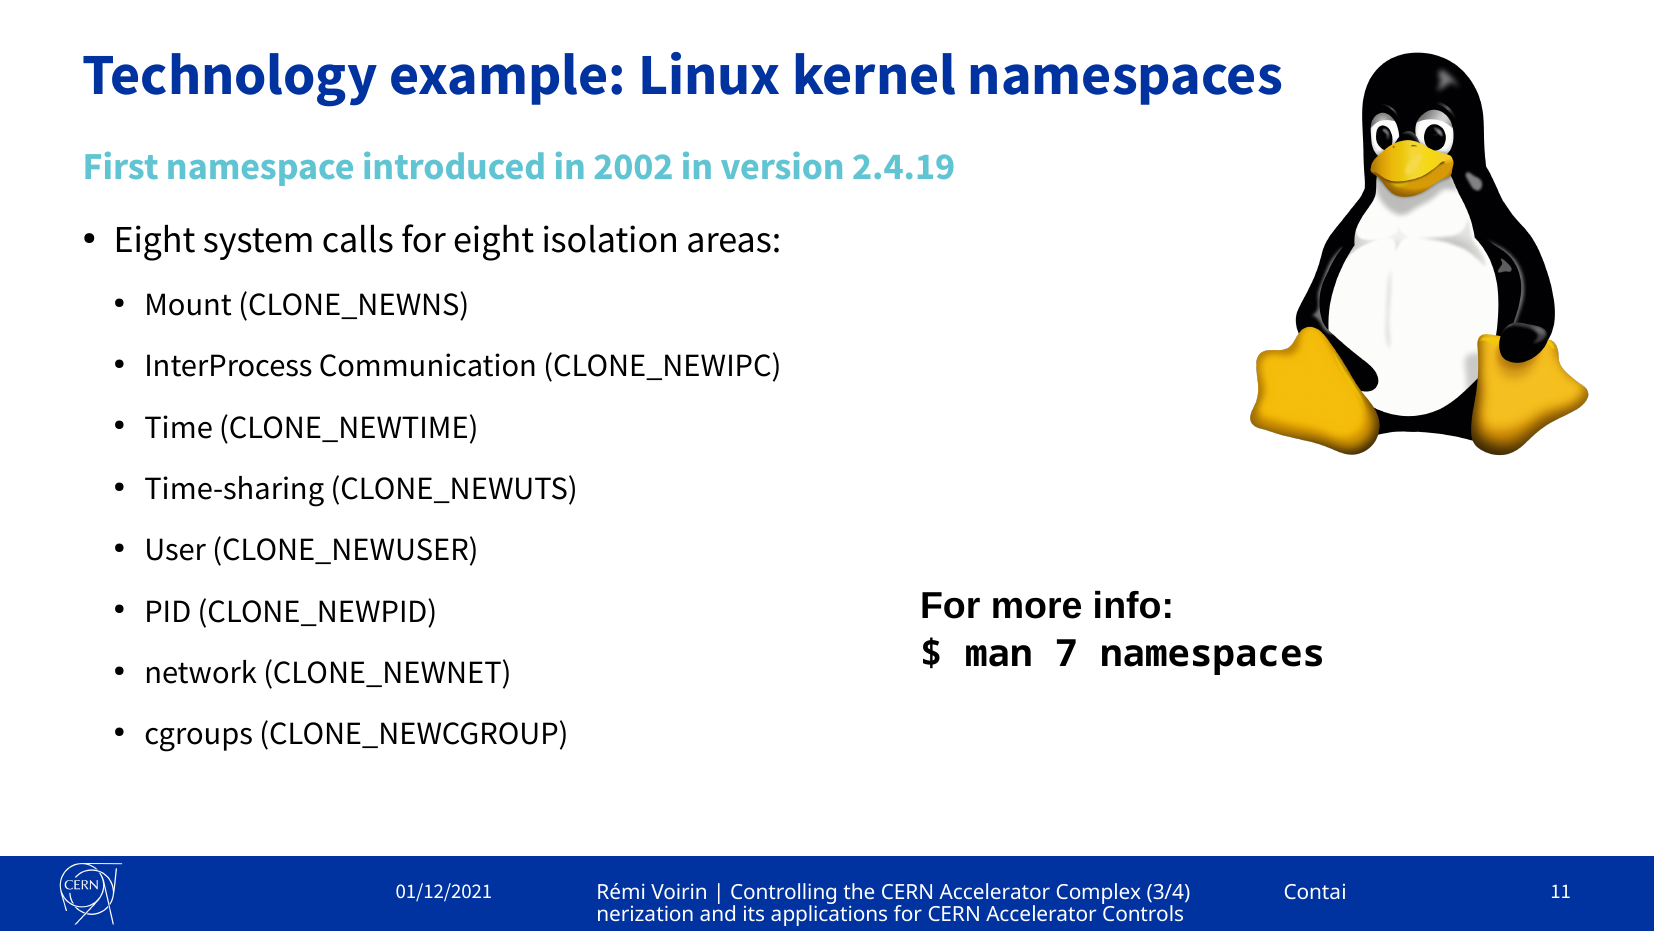

# Technology example: Linux kernel namespaces
First namespace introduced in 2002 in version 2.4.19
Eight system calls for eight isolation areas:
Mount (CLONE_NEWNS)
InterProcess Communication (CLONE_NEWIPC)
Time (CLONE_NEWTIME)
Time-sharing (CLONE_NEWUTS)
User (CLONE_NEWUSER)
PID (CLONE_NEWPID)
network (CLONE_NEWNET)
cgroups (CLONE_NEWCGROUP)
For more info:
$ man 7 namespaces
01/12/2021
Rémi Voirin | Controlling the CERN Accelerator Complex (3/4) Containerization and its applications for CERN Accelerator Controls
11